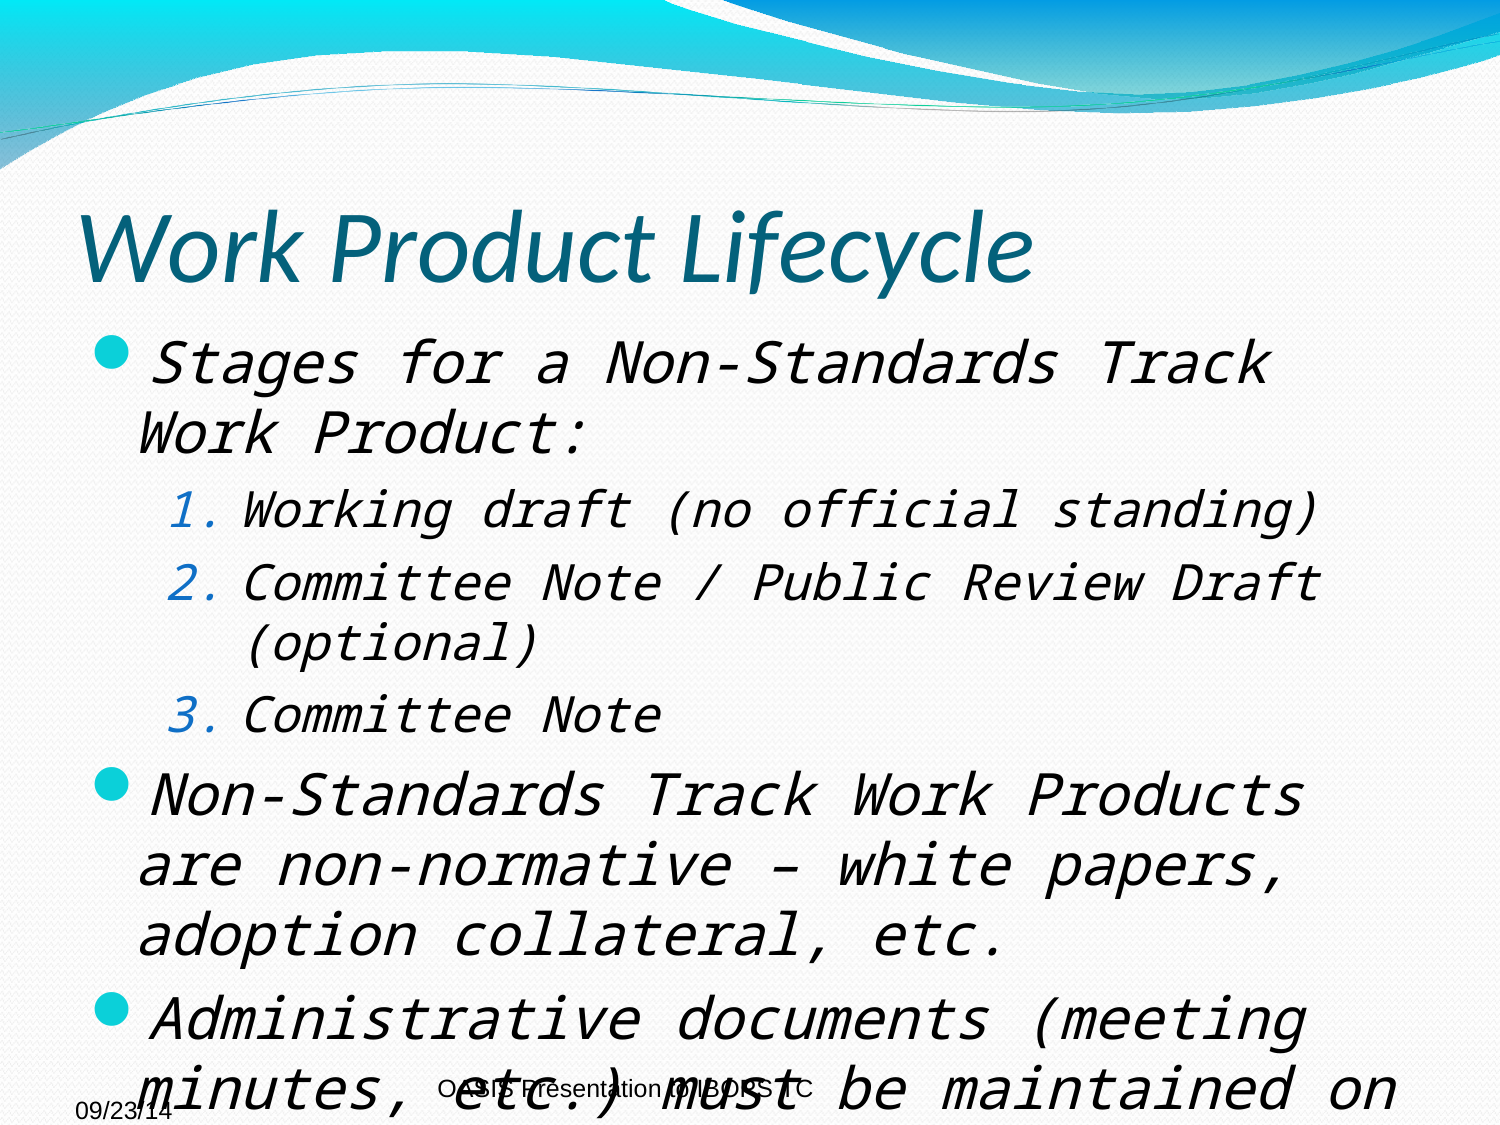

Work Product Lifecycle
Stages for a Non-Standards Track Work Product:
Working draft (no official standing)
Committee Note / Public Review Draft (optional)
Committee Note
Non-Standards Track Work Products are non-normative – white papers, adoption collateral, etc.
Administrative documents (meeting minutes, etc.) must be maintained on OASIS-provided systems
OASIS Presentation to IBOPS TC
09/23/14